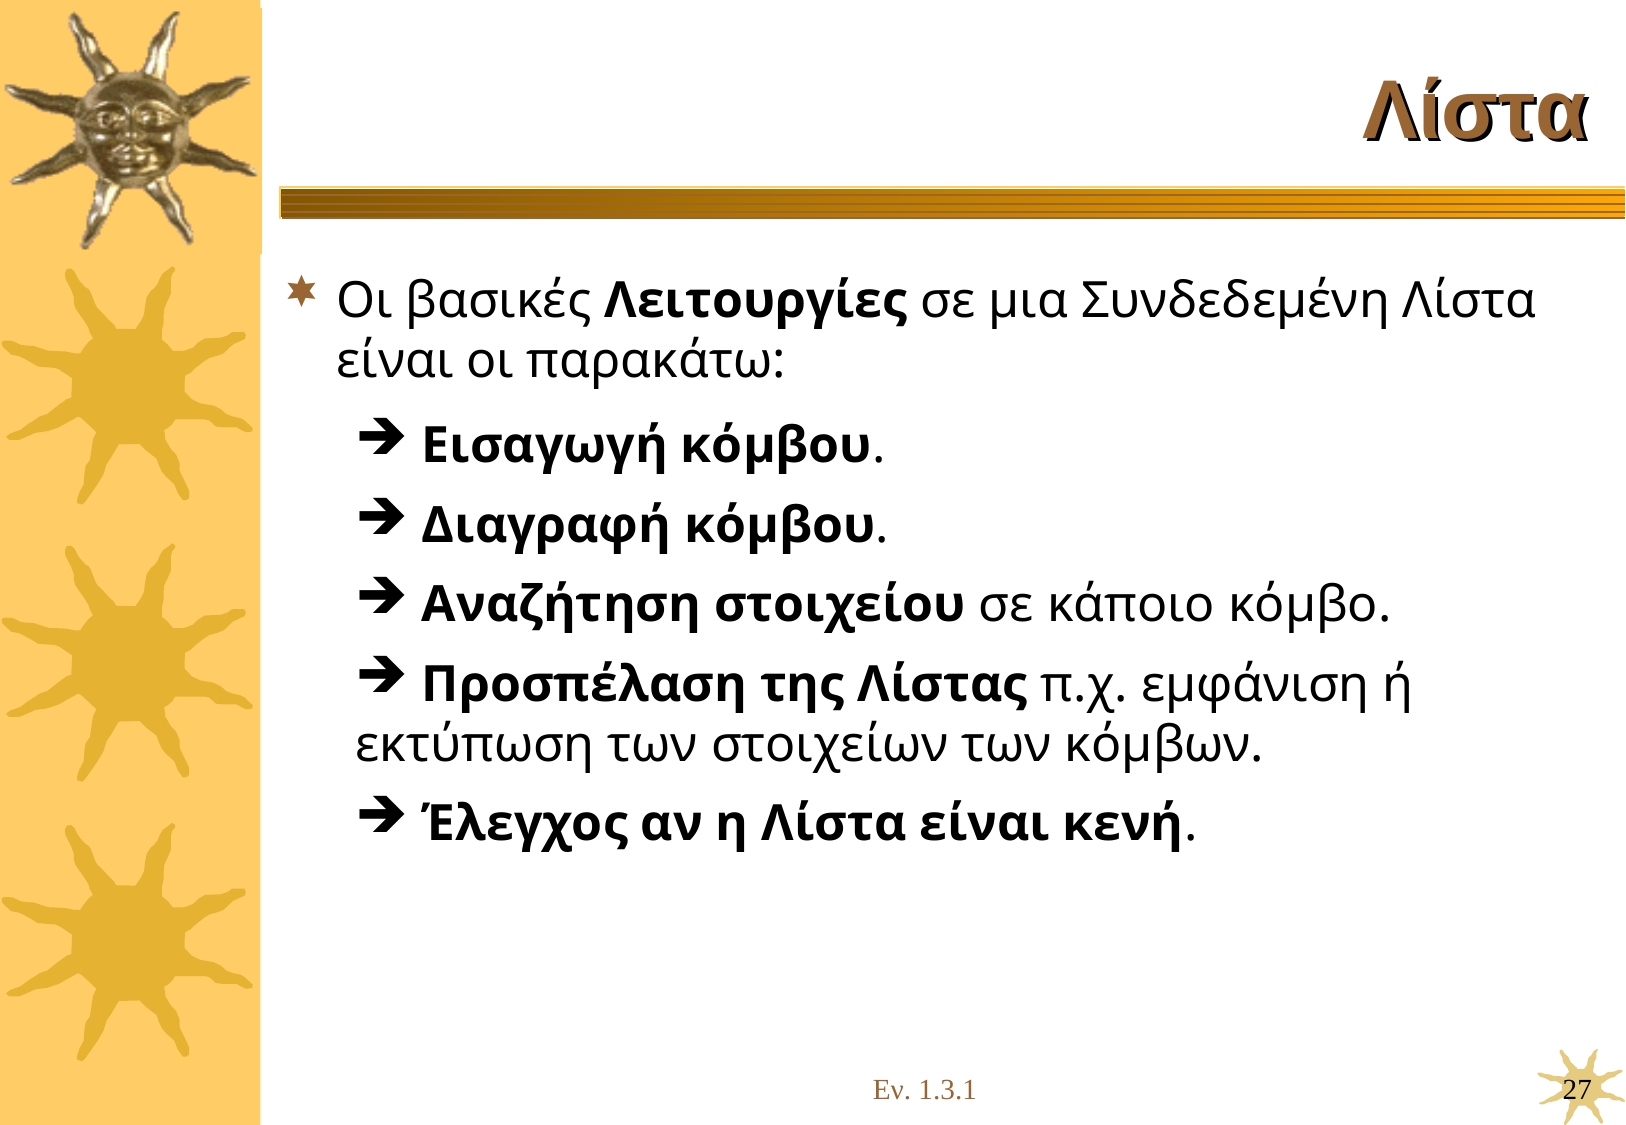

Λίστα
Οι βασικές Λειτουργίες σε μια Συνδεδεμένη Λίστα είναι οι παρακάτω:
 Εισαγωγή κόμβου.
 Διαγραφή κόμβου.
 Αναζήτηση στοιχείου σε κάποιο κόμβο.
 Προσπέλαση της Λίστας π.χ. εμφάνιση ή εκτύπωση των στοιχείων των κόμβων.
 Έλεγχος αν η Λίστα είναι κενή.
Εν. 1.3.1
27